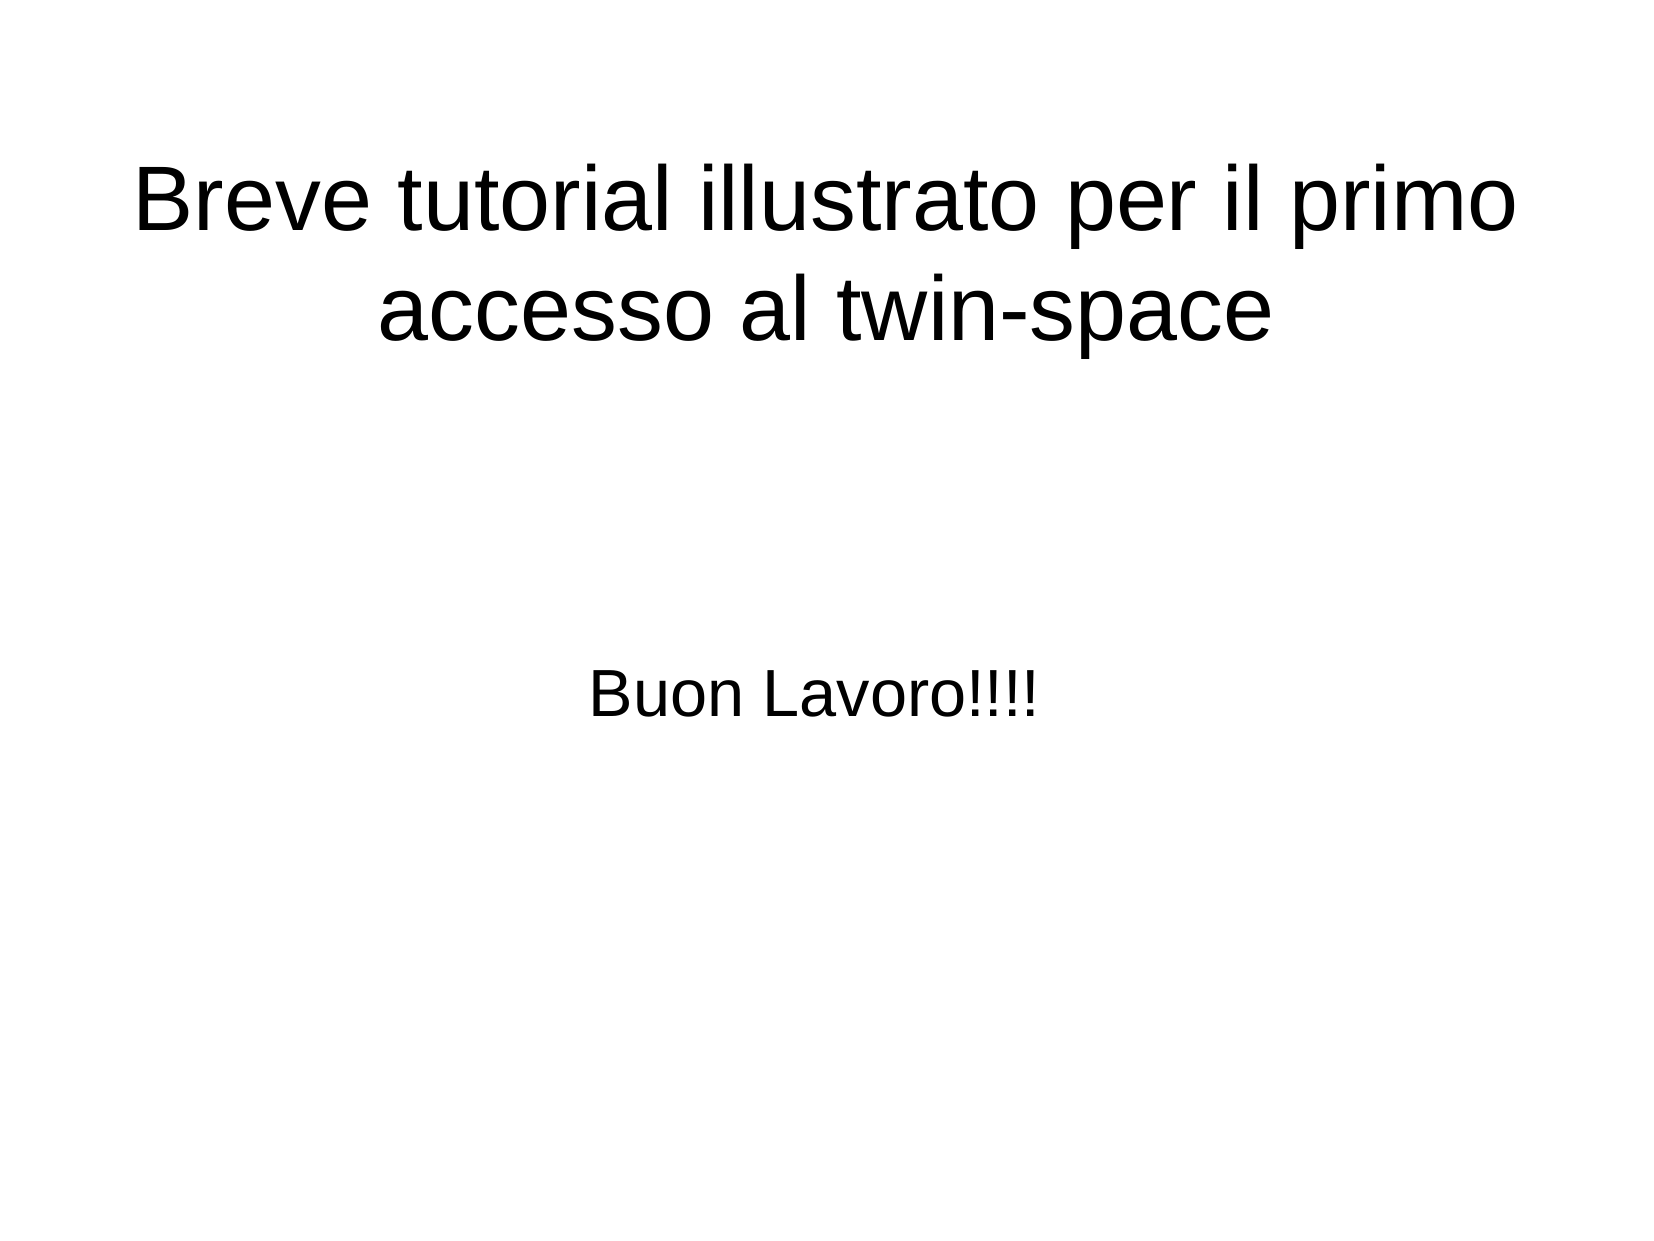

# Breve tutorial illustrato per il primo accesso al twin-space
Buon Lavoro!!!!